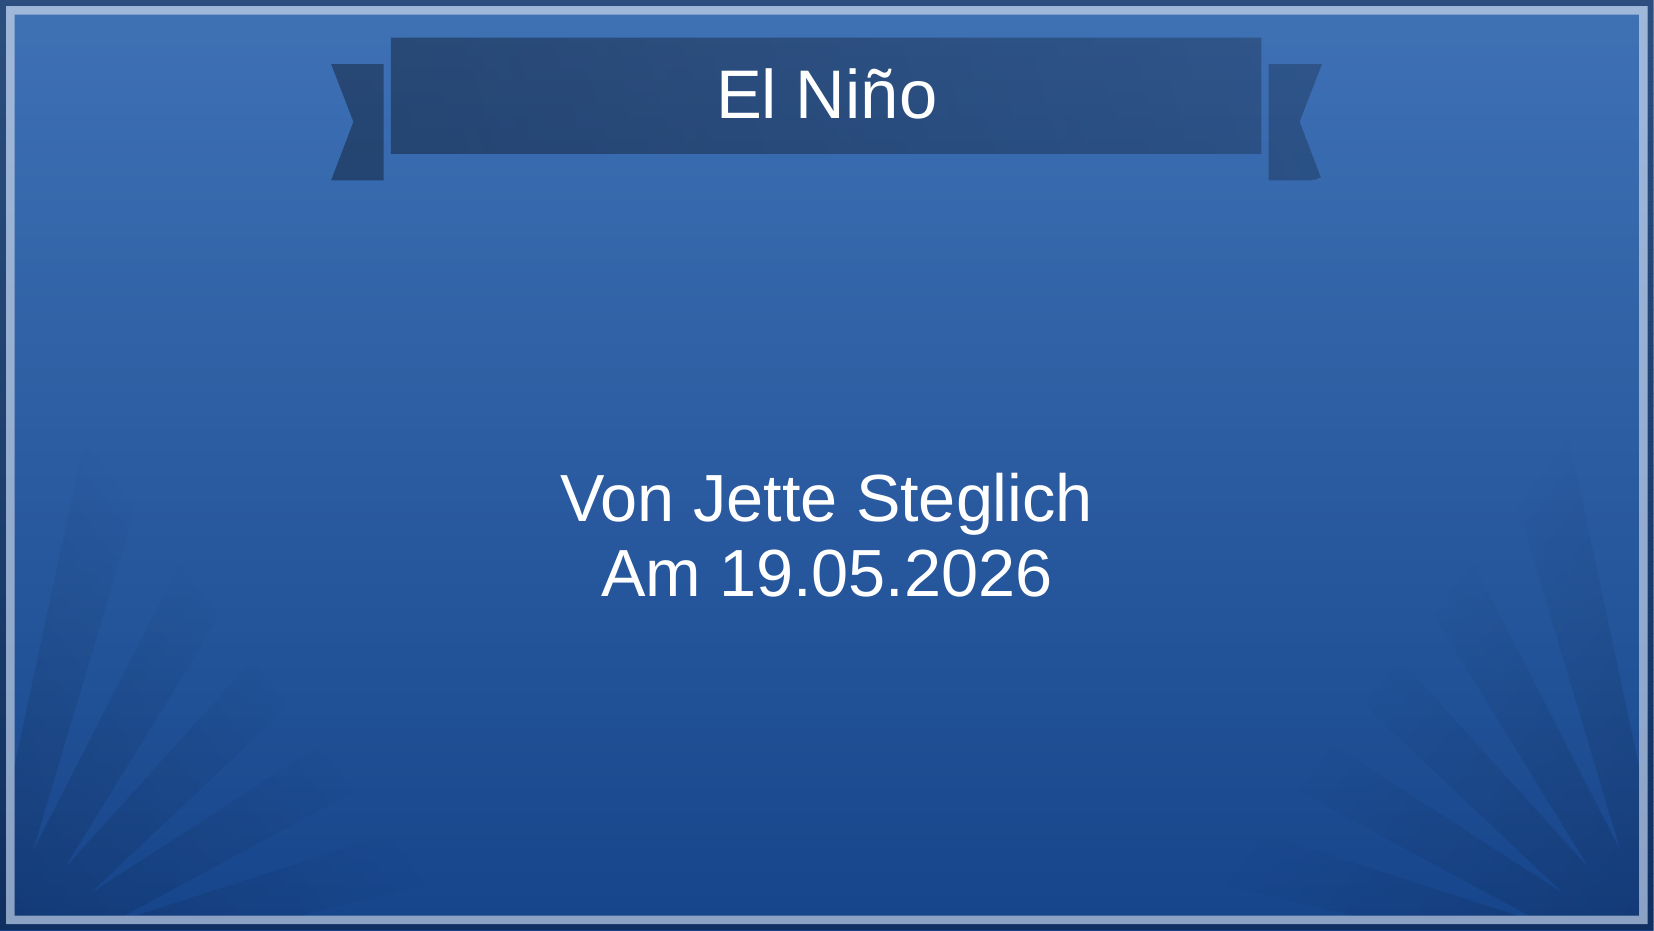

# El Niño
Von Jette Steglich
Am 19.05.2026